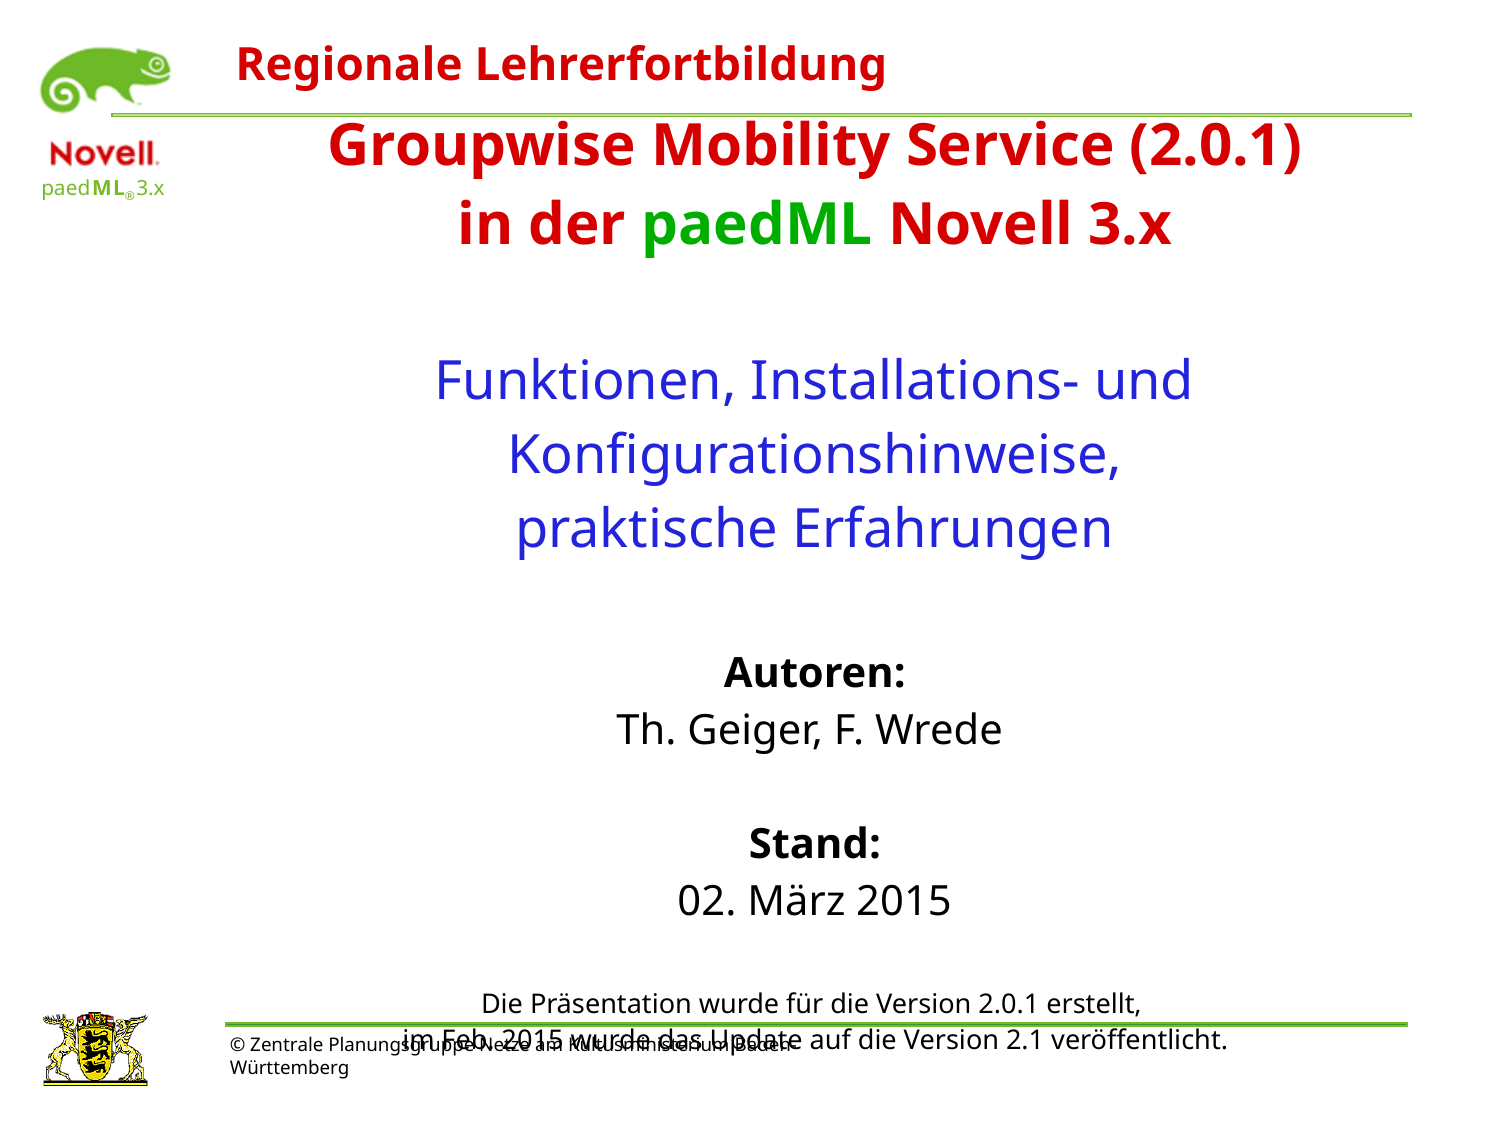

# Groupwise Mobility Service (2.0.1) in der paedML Novell 3.x Funktionen, Installations- und Konfigurationshinweise, praktische Erfahrungen Autoren: Th. Geiger, F. Wrede Stand: 02. März 2015 Die Präsentation wurde für die Version 2.0.1 erstellt, im Feb. 2015 wurde das Update auf die Version 2.1 veröffentlicht.